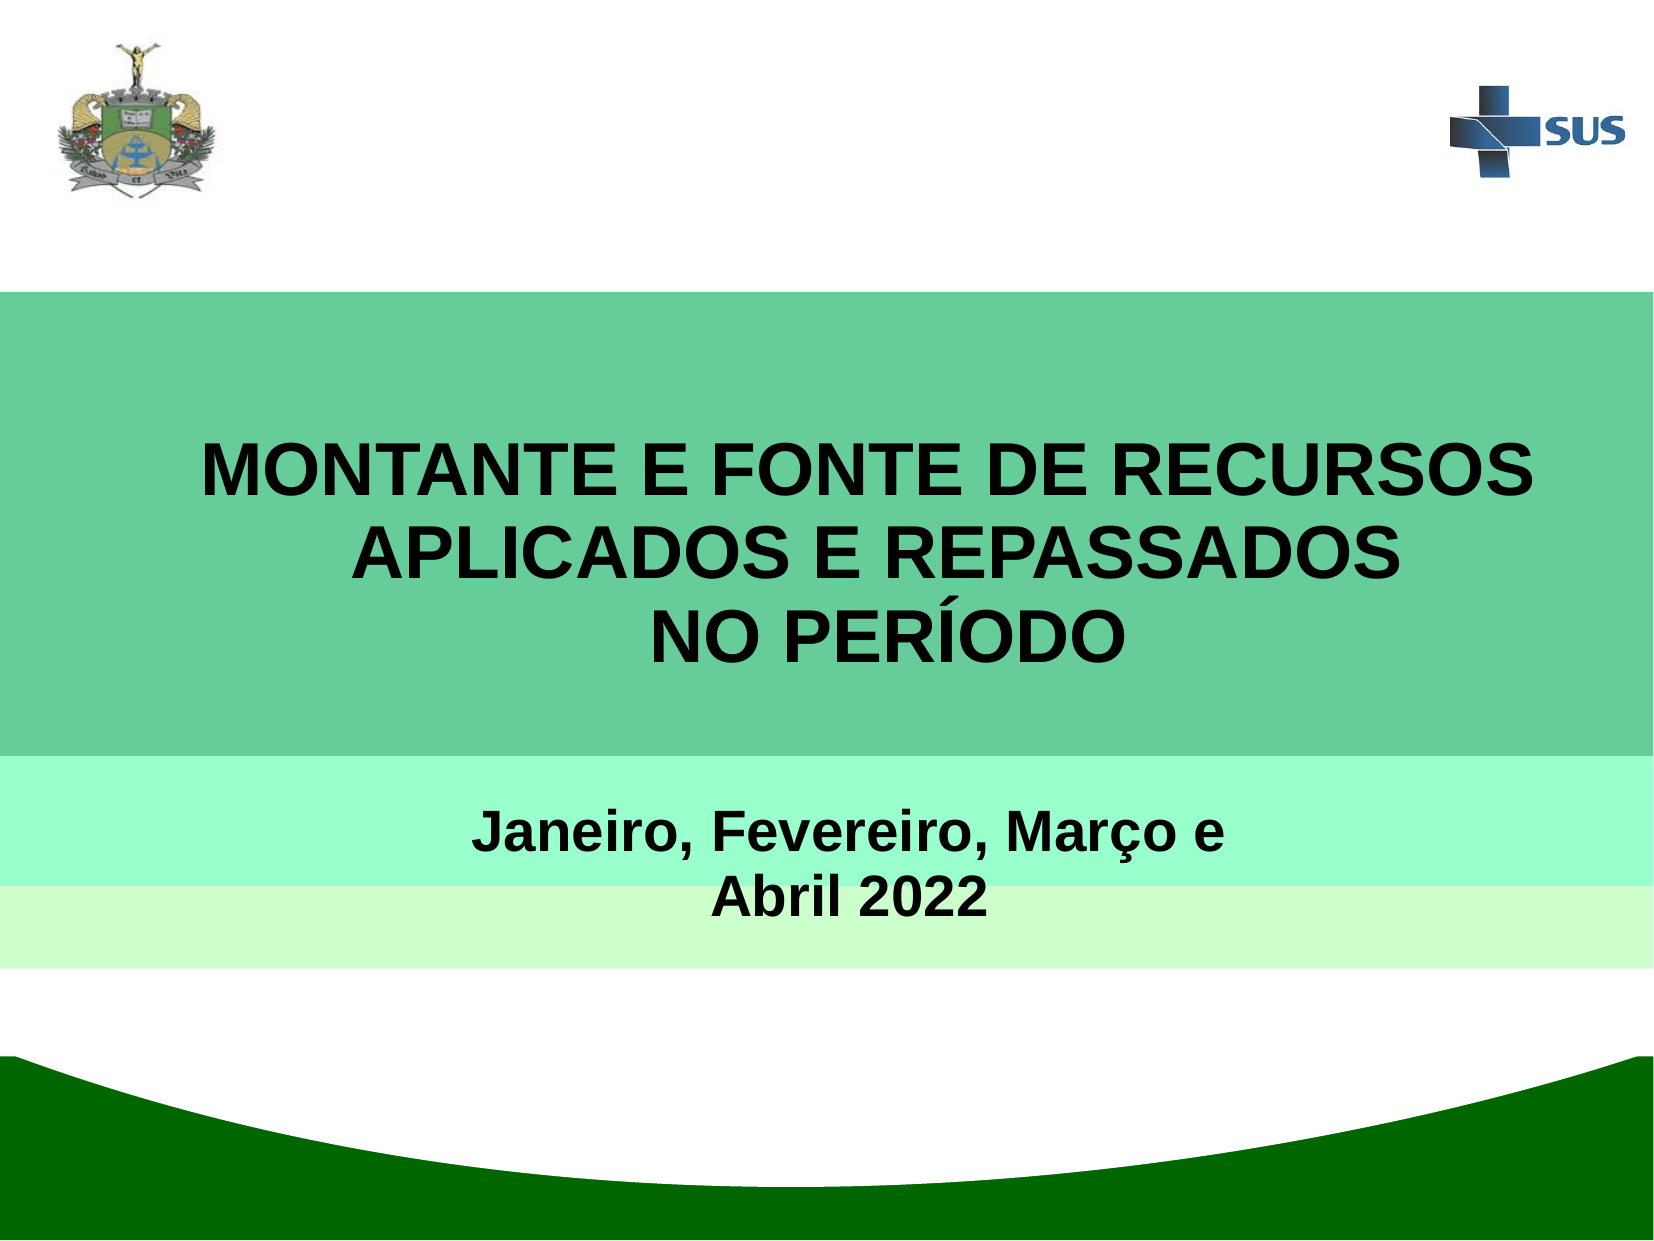

MONTANTE E FONTE DE RECURSOS APLICADOS E REPASSADOS
 NO PERÍODO
Janeiro, Fevereiro, Março e Abril 2022